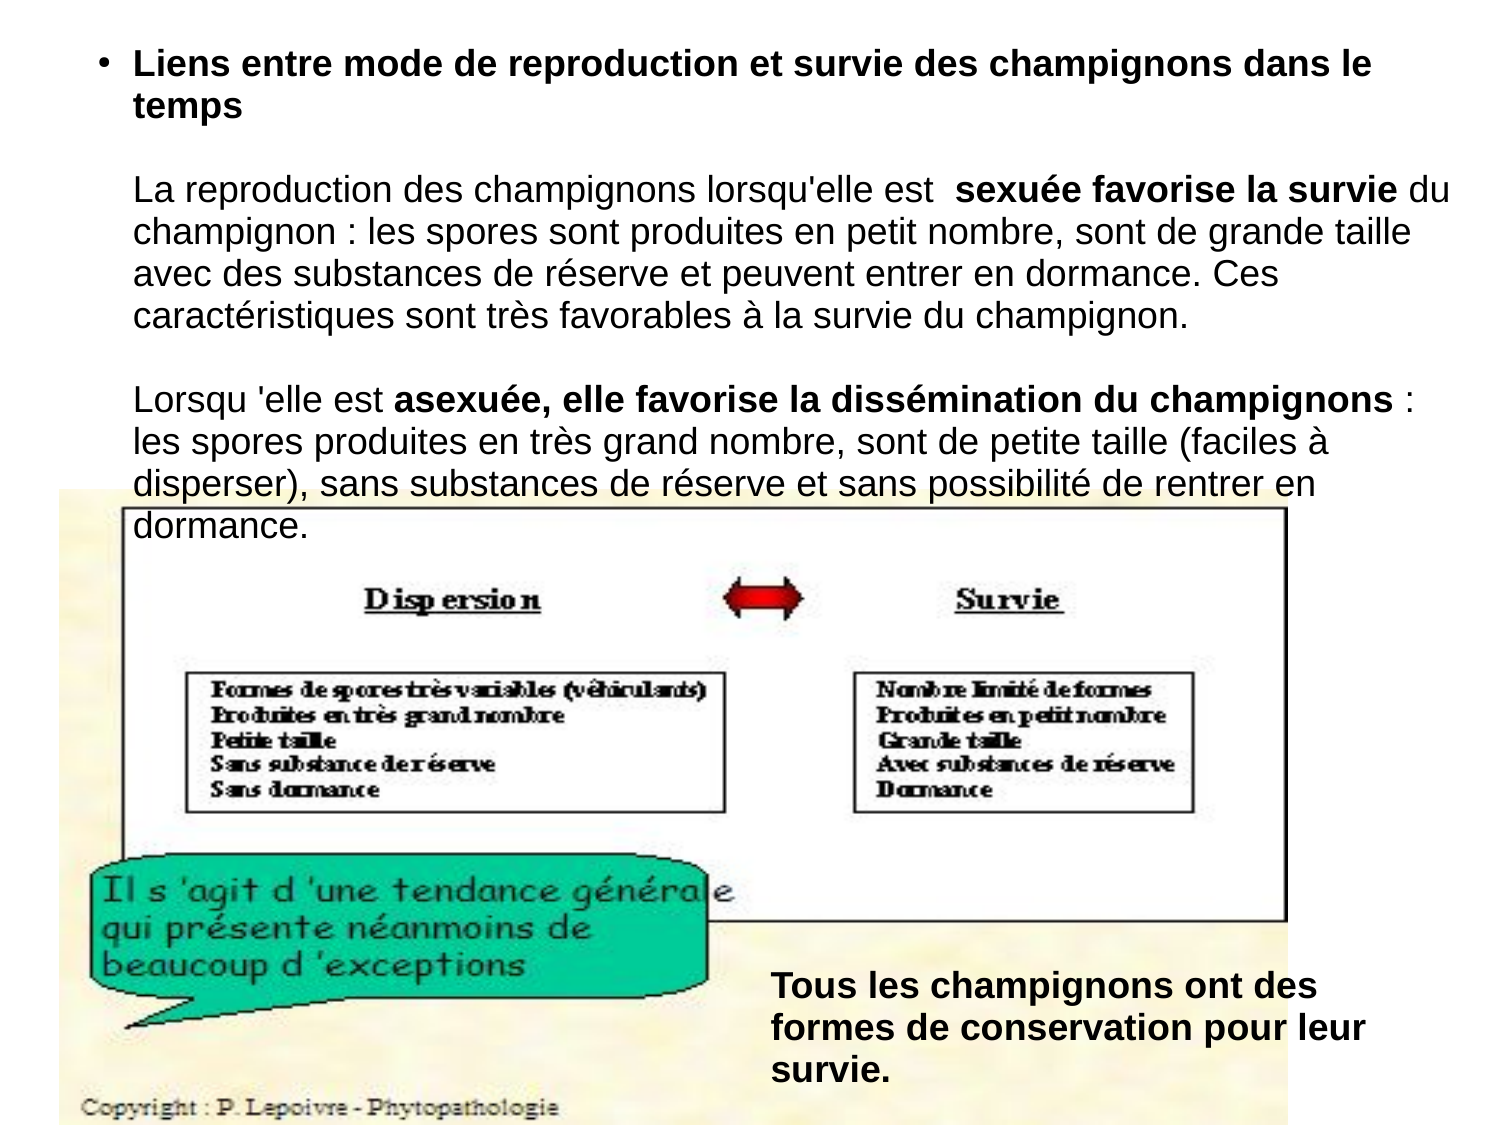

Liens entre mode de reproduction et survie des champignons dans le temps
La reproduction des champignons lorsqu'elle est sexuée favorise la survie du champignon : les spores sont produites en petit nombre, sont de grande taille avec des substances de réserve et peuvent entrer en dormance. Ces caractéristiques sont très favorables à la survie du champignon.
Lorsqu 'elle est asexuée, elle favorise la dissémination du champignons : les spores produites en très grand nombre, sont de petite taille (faciles à disperser), sans substances de réserve et sans possibilité de rentrer en dormance.
Tous les champignons ont des formes de conservation pour leur survie.